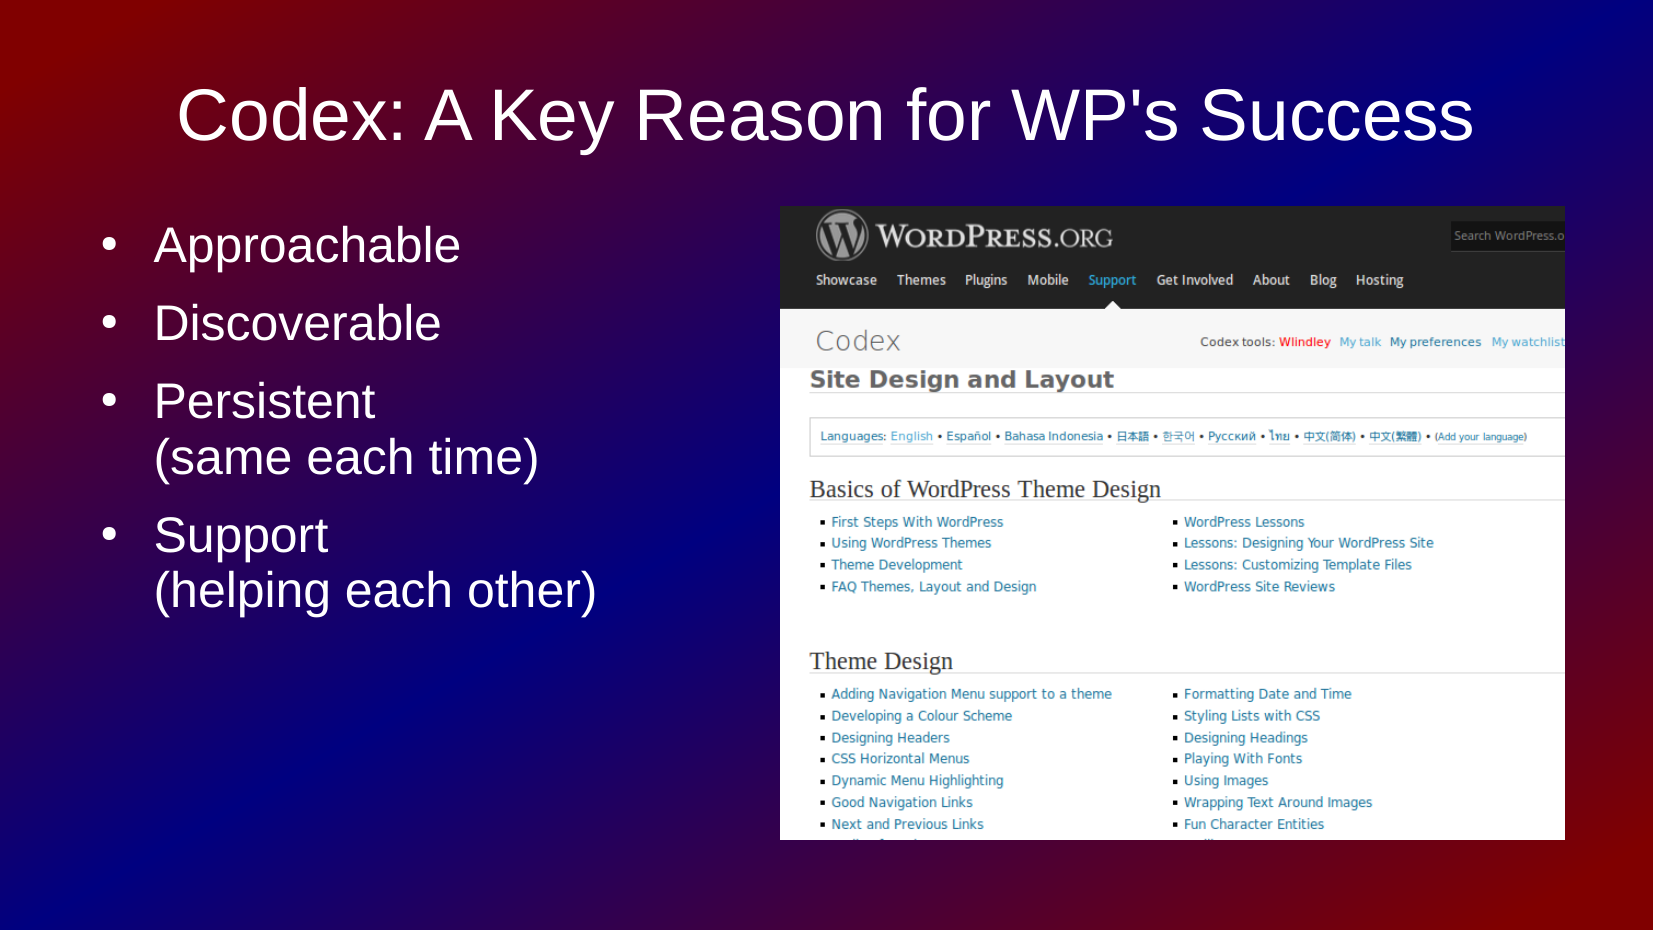

# Codex: A Key Reason for WP's Success
Approachable
Discoverable
Persistent
(same each time)
Support
(helping each other)